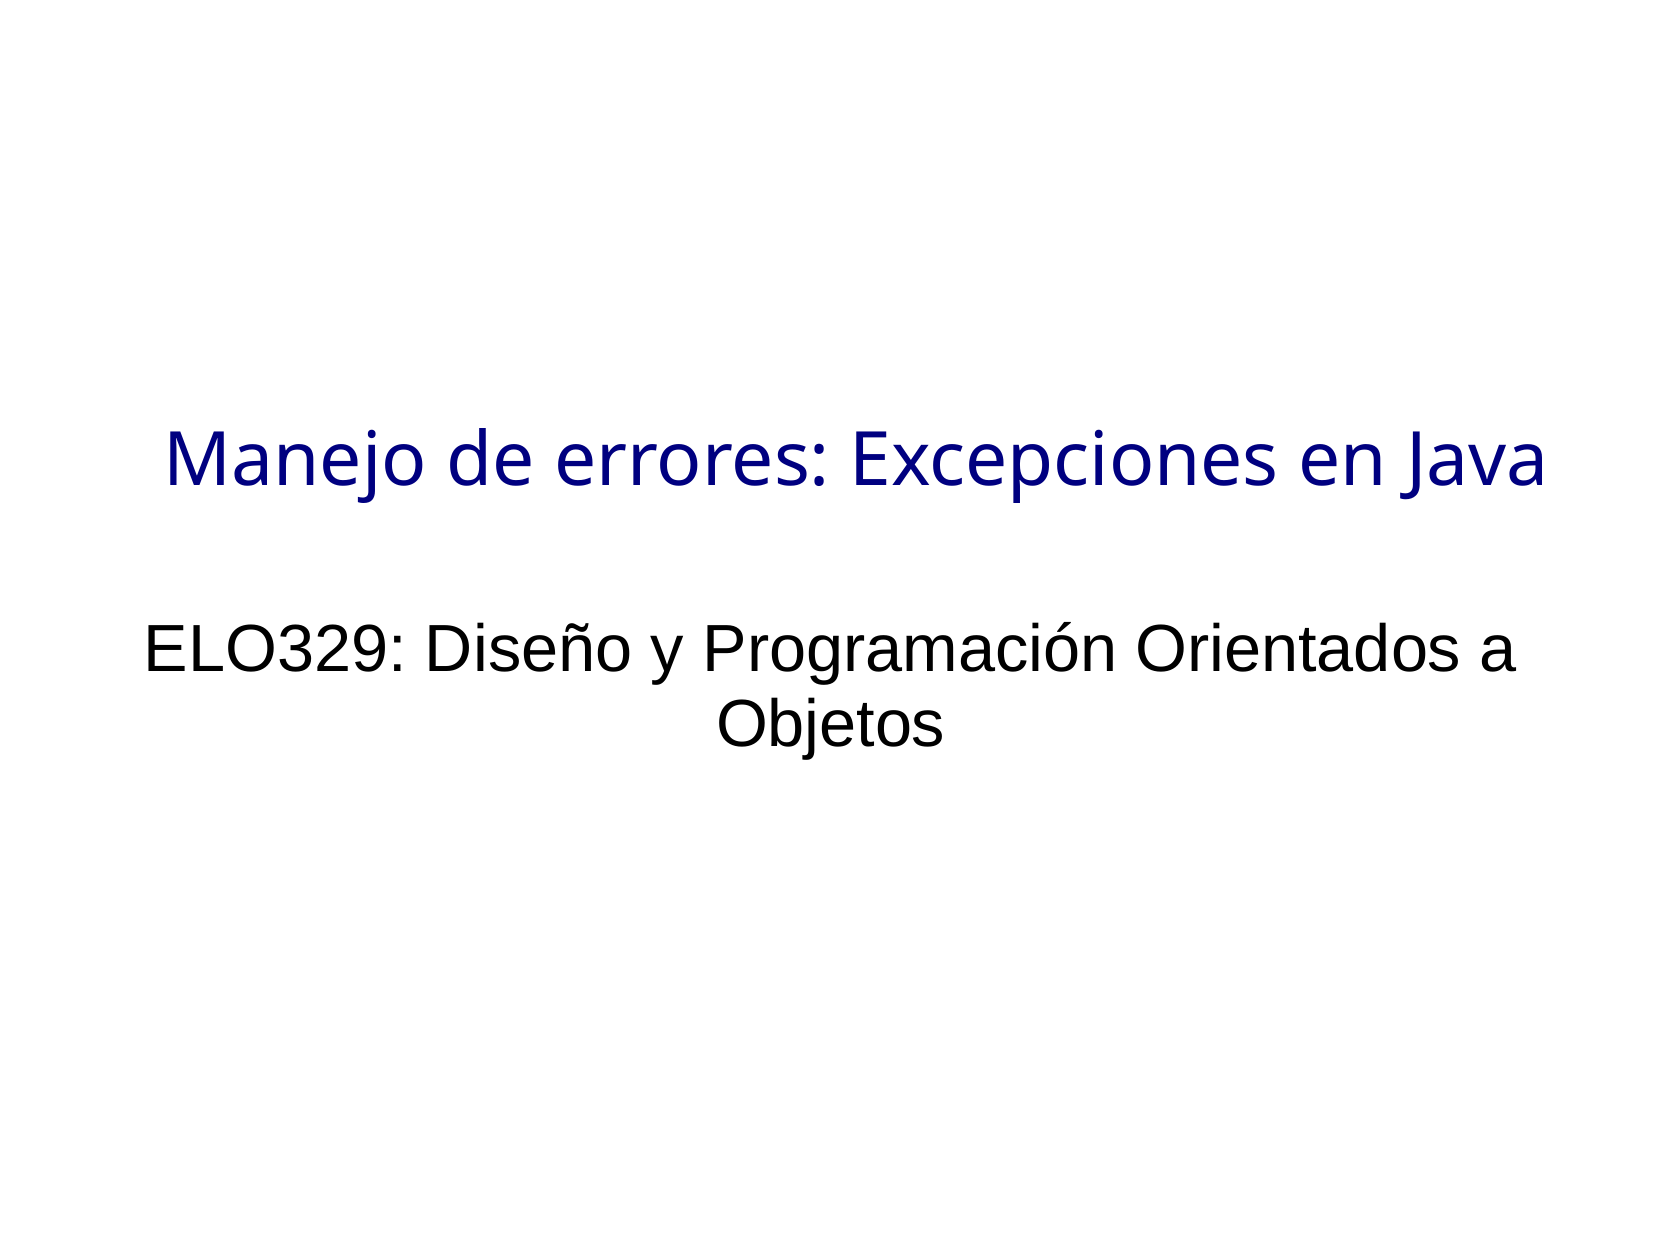

# Manejo de errores: Excepciones en Java
ELO329: Diseño y Programación Orientados a Objetos